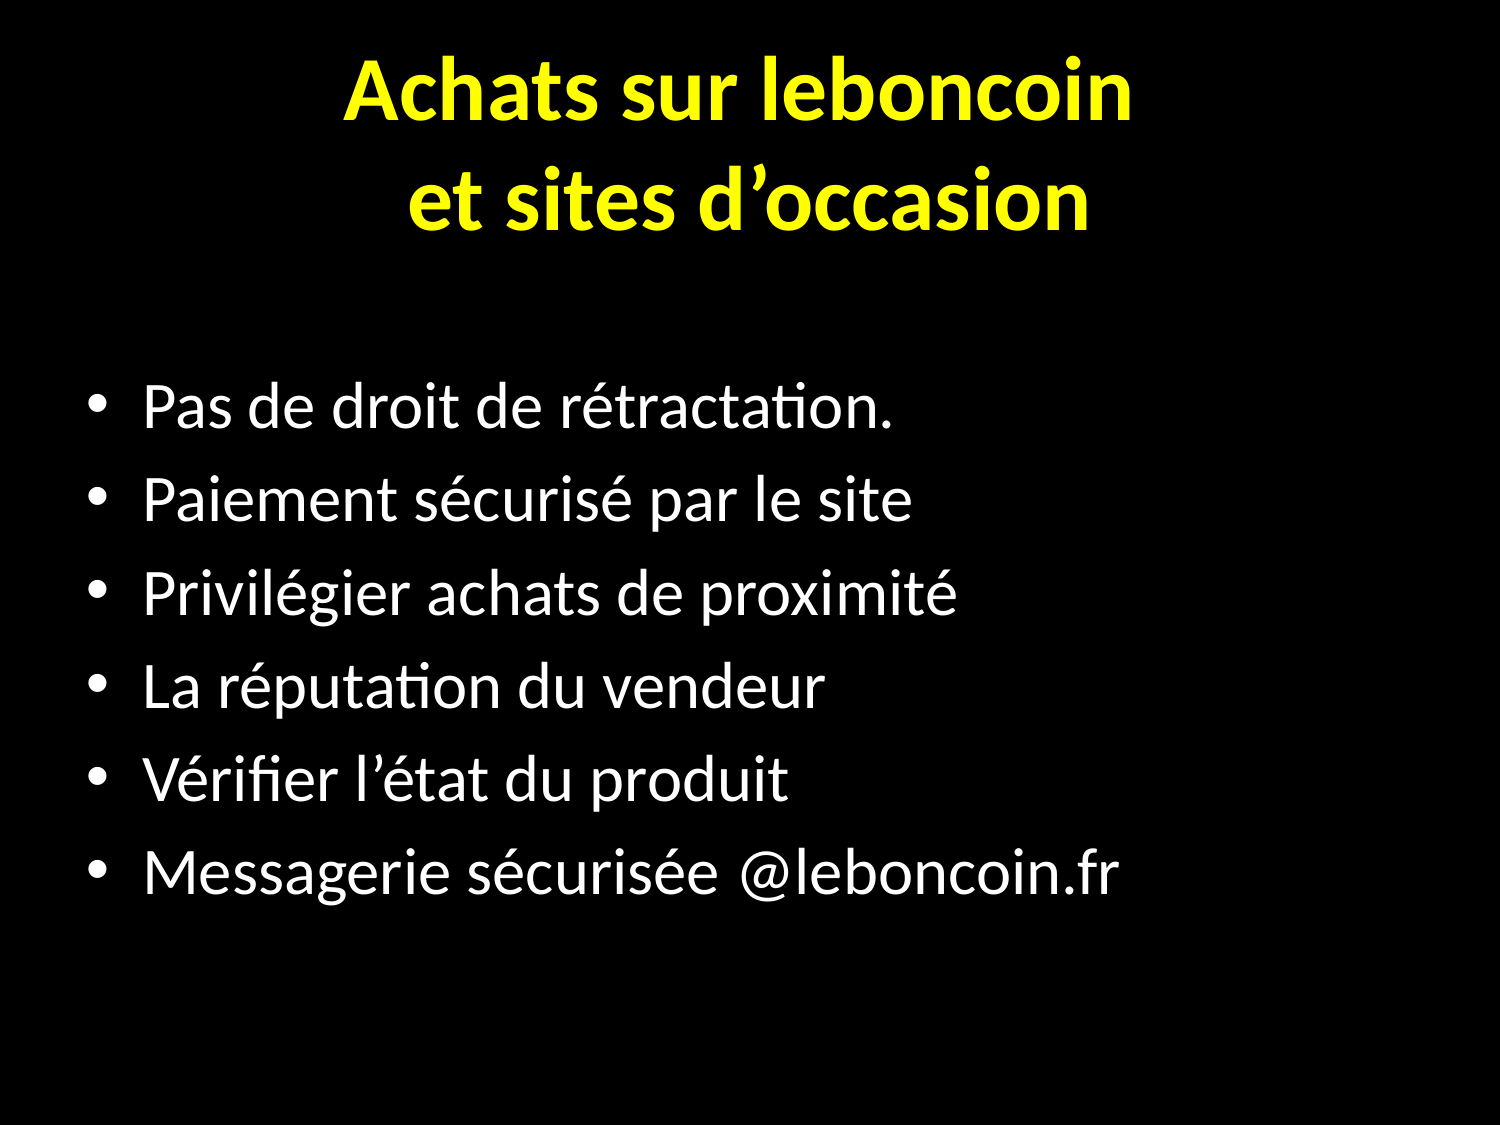

# Achats sur leboncoin et sites d’occasion
Pas de droit de rétractation.
Paiement sécurisé par le site
Privilégier achats de proximité
La réputation du vendeur
Vérifier l’état du produit
Messagerie sécurisée @leboncoin.fr